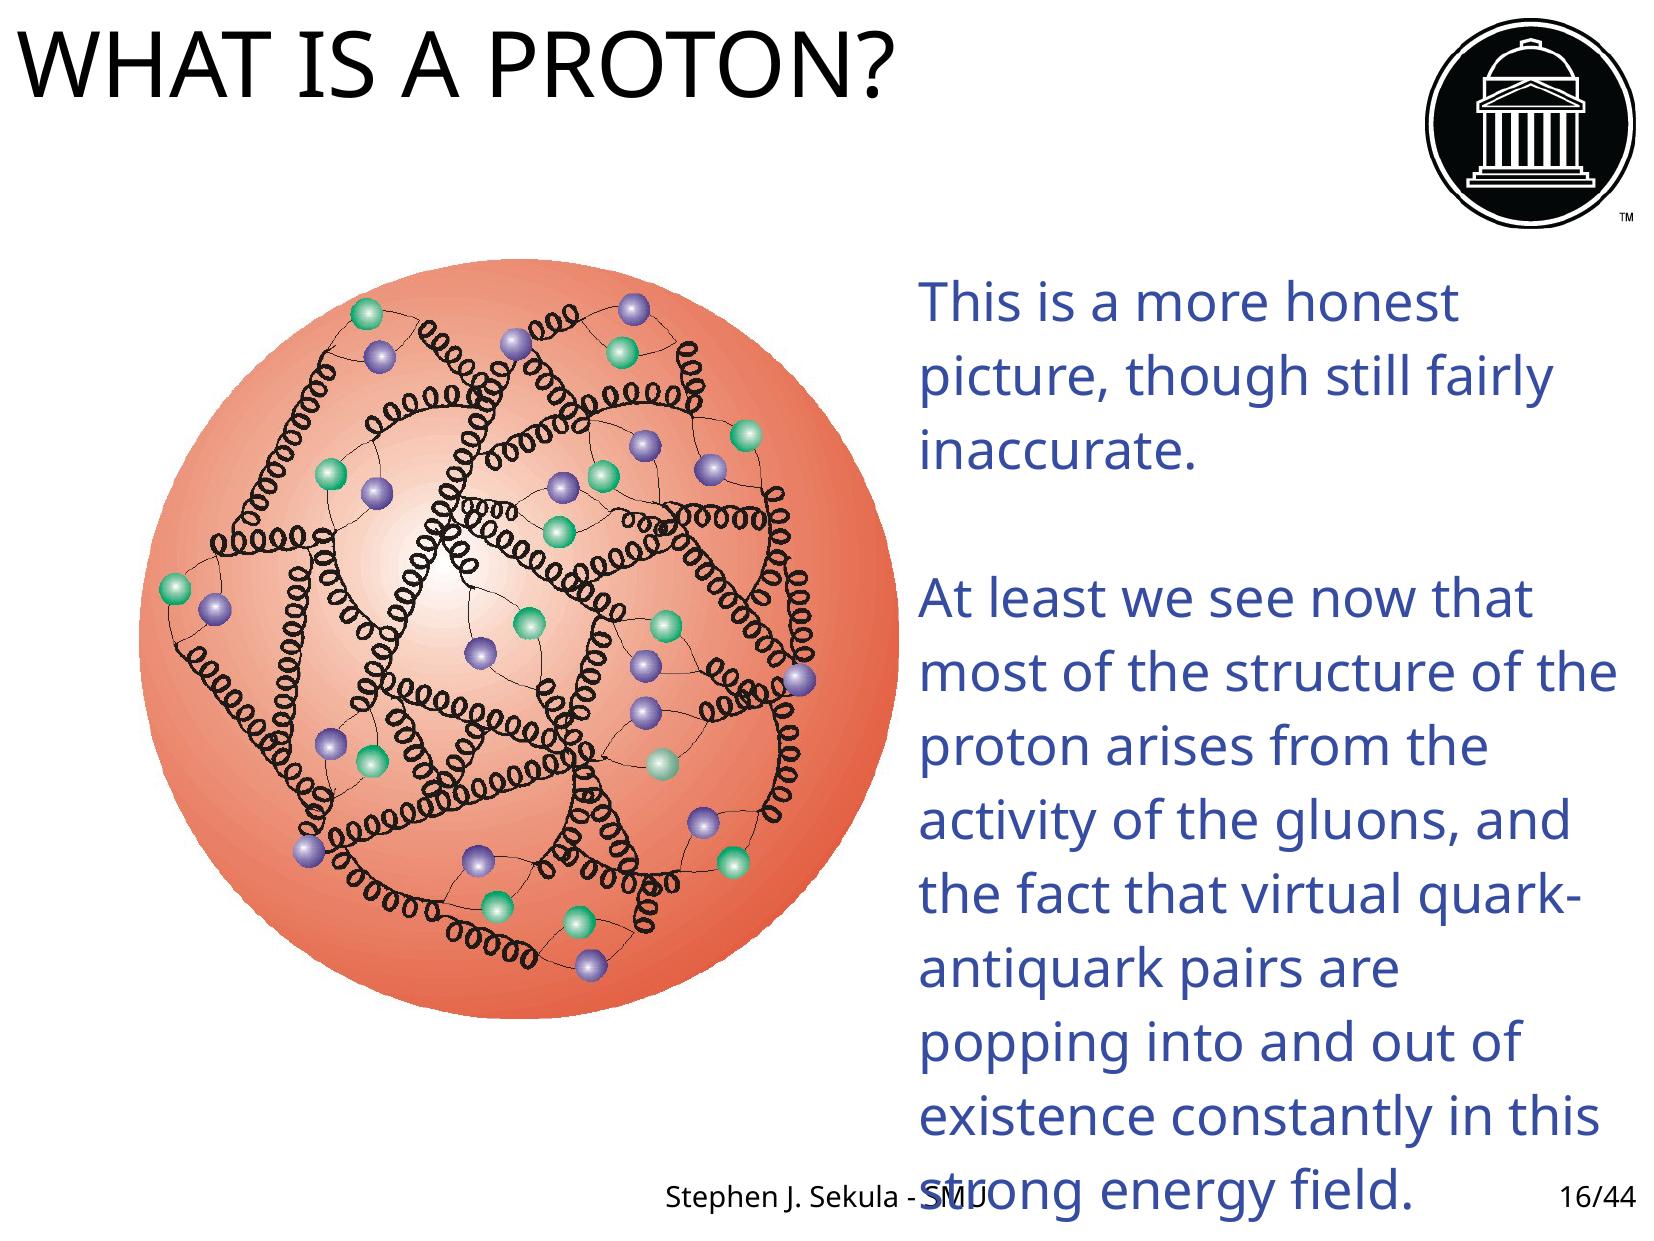

# WHAT IS A PROTON?
This is a more honest picture, though still fairly inaccurate.
At least we see now that most of the structure of the proton arises from the activity of the gluons, and the fact that virtual quark-antiquark pairs are popping into and out of existence constantly in this strong energy field.
16
Stephen J. Sekula - SMU